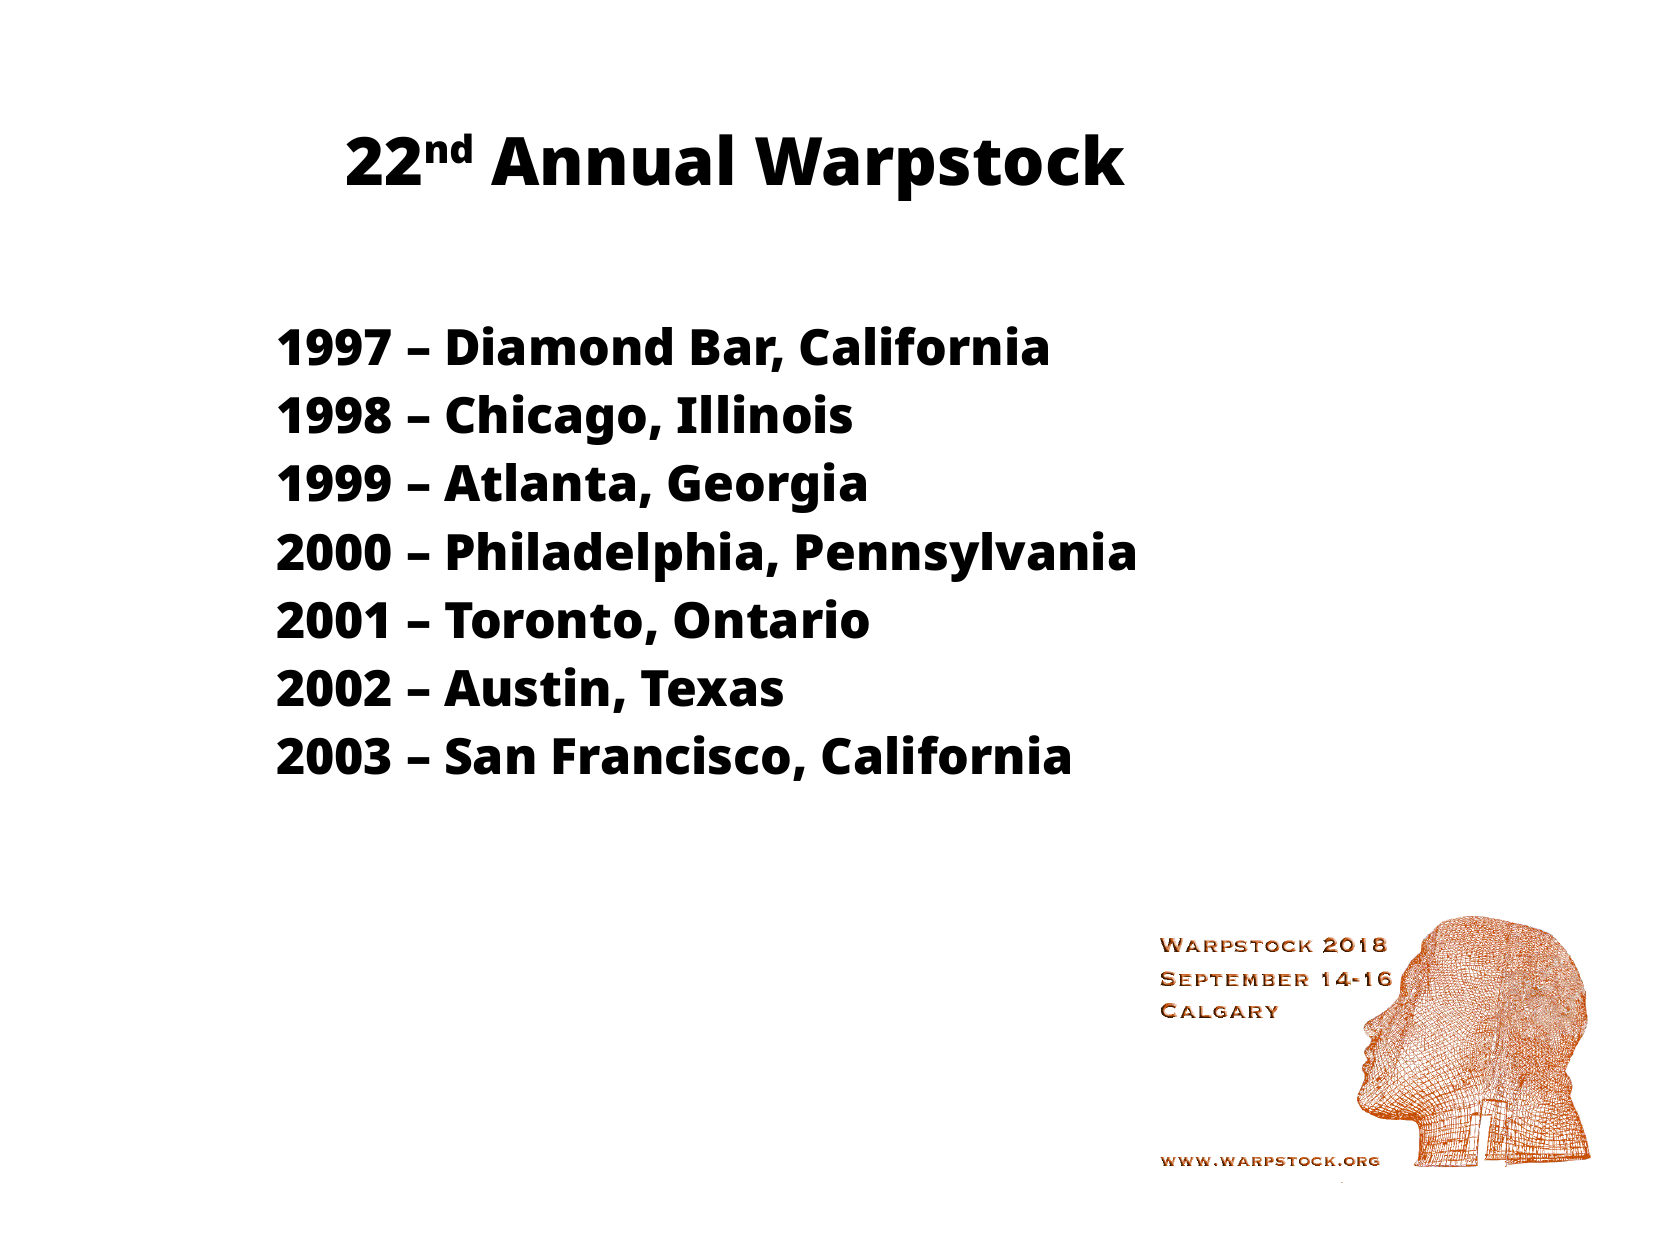

22nd Annual Warpstock
1997 – Diamond Bar, California
1998 – Chicago, Illinois
1999 – Atlanta, Georgia
2000 – Philadelphia, Pennsylvania
2001 – Toronto, Ontario
2002 – Austin, Texas
2003 – San Francisco, California